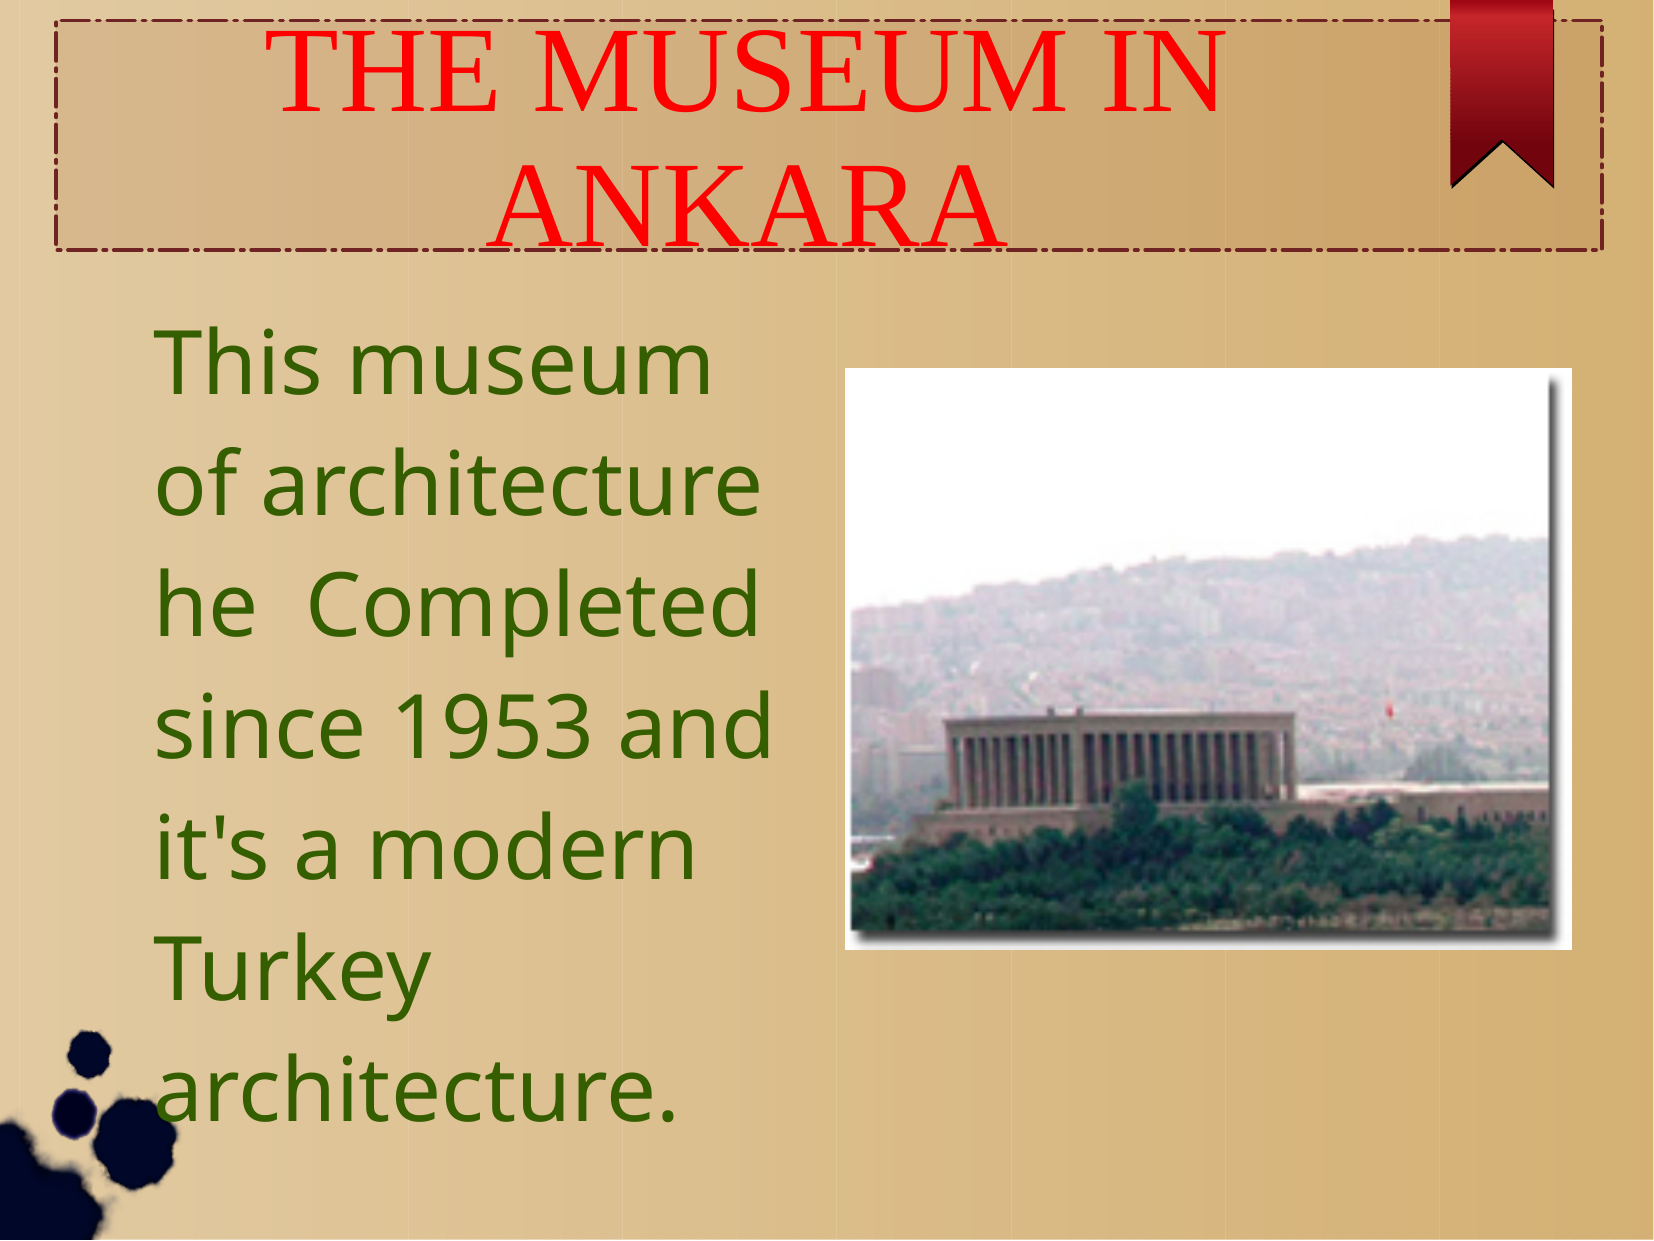

# THE MUSEUM IN ANKARA
This museum of architecture he Completed since 1953 and it's a modern Turkey architecture.